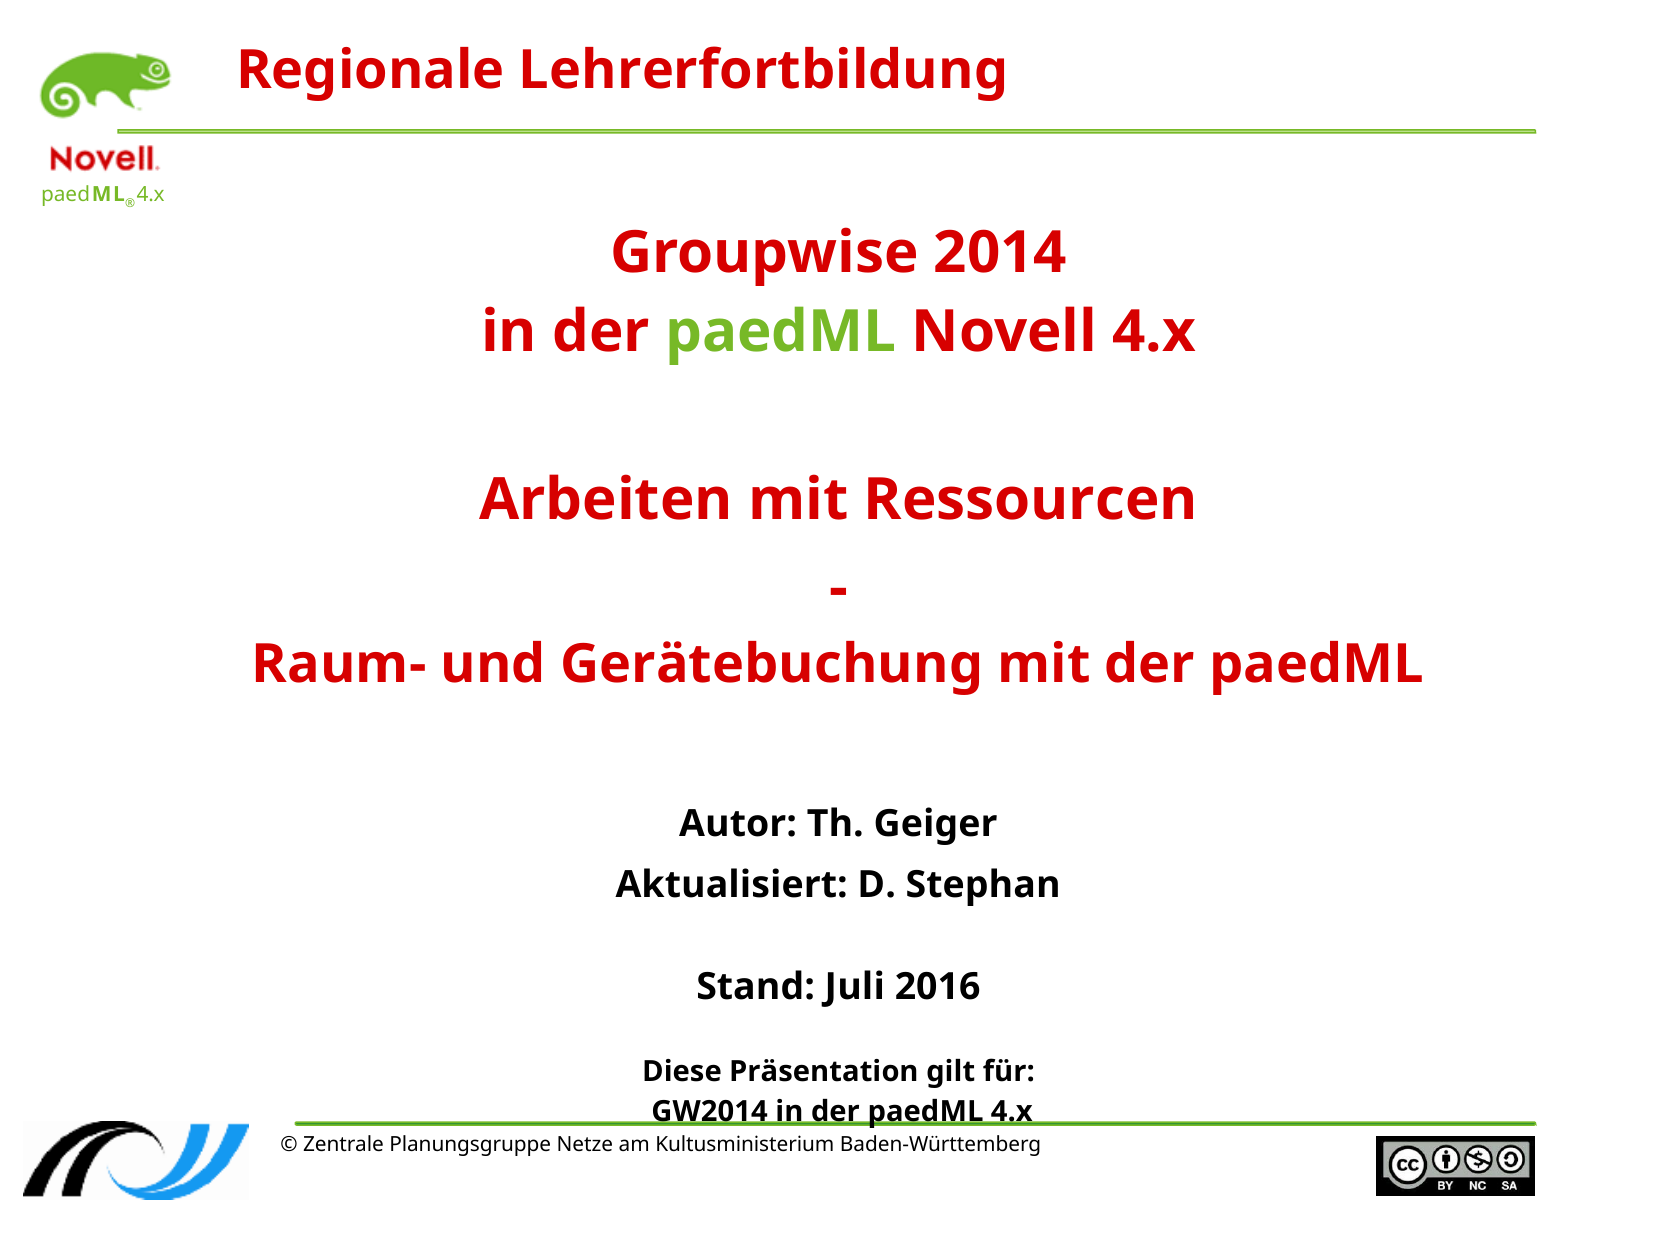

# Regionale Lehrerfortbildung
Groupwise 2014
in der paedML Novell 4.x
Arbeiten mit Ressourcen
-
Raum- und Gerätebuchung mit der paedML
Autor: Th. Geiger
Aktualisiert: D. Stephan
Stand: Juli 2016
Diese Präsentation gilt für:
 GW2014 in der paedML 4.x
© Zentrale Planungsgruppe Netze am Kultusministerium Baden-Württemberg